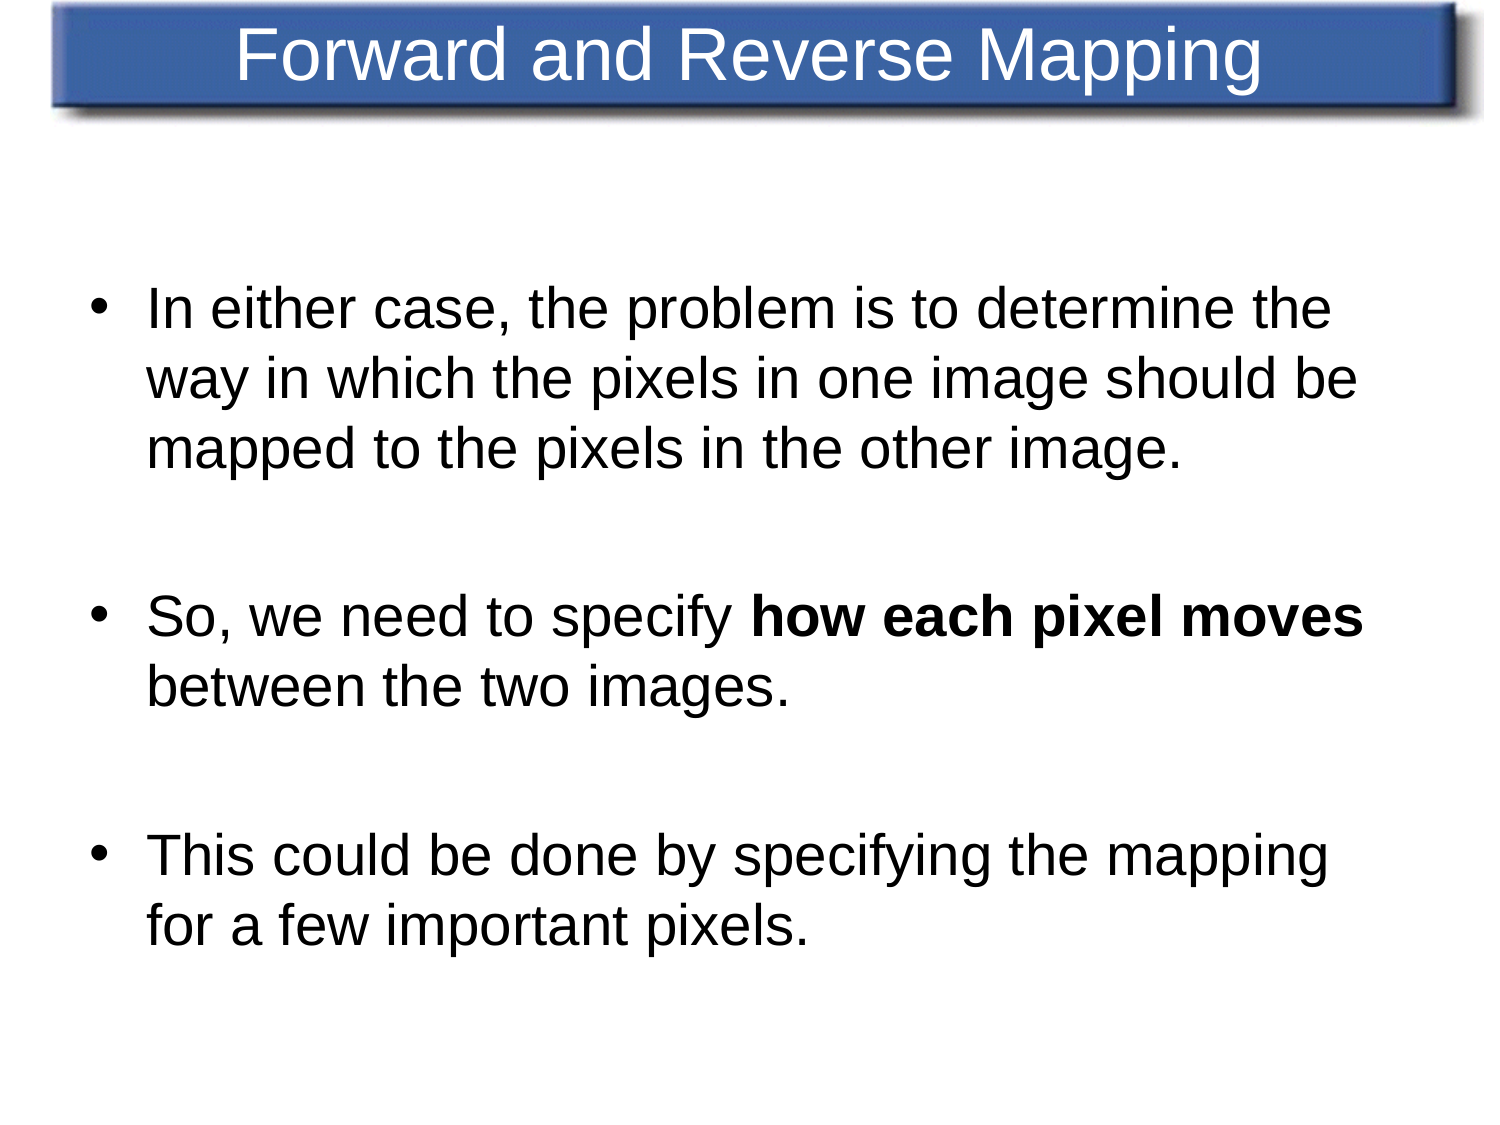

# Forward and Reverse Mapping
In either case, the problem is to determine the way in which the pixels in one image should be mapped to the pixels in the other image.
So, we need to specify how each pixel moves between the two images.
This could be done by specifying the mapping for a few important pixels.